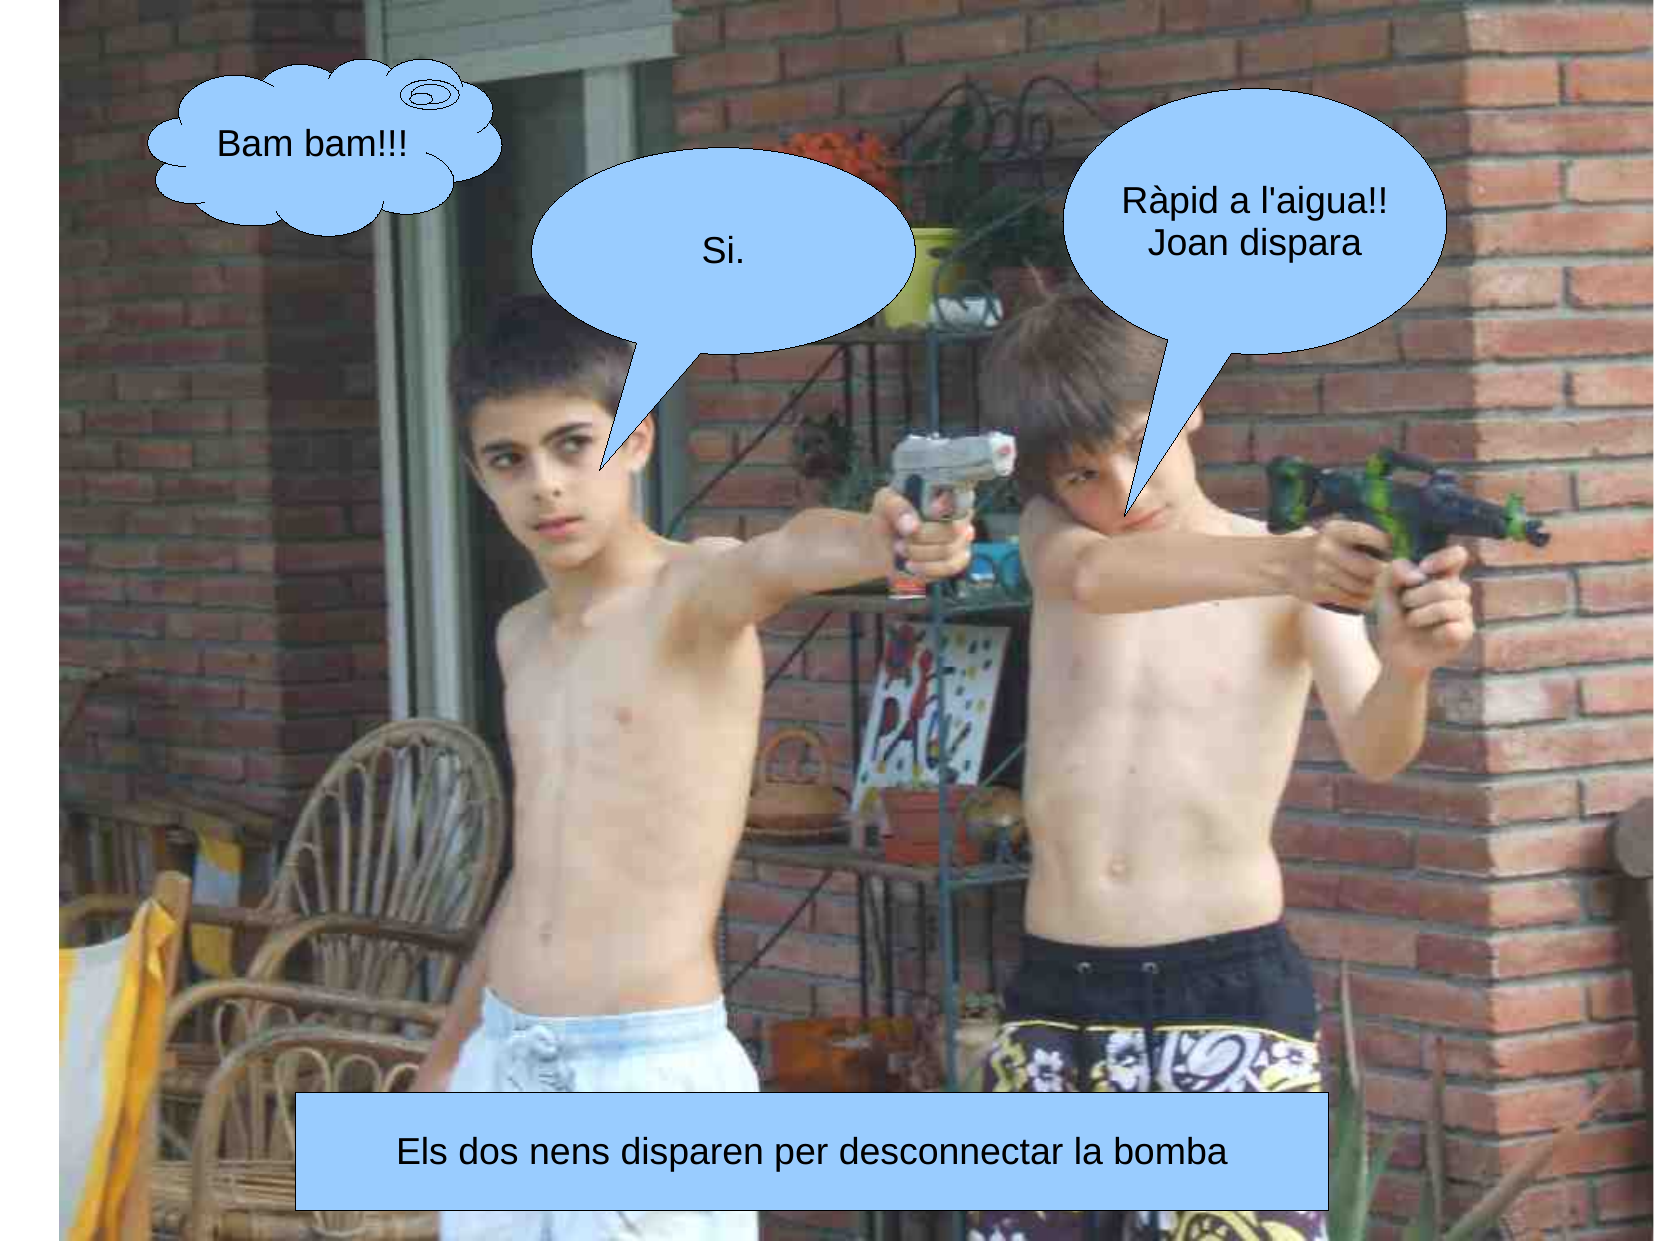

Bam bam!!!
Ràpid a l'aigua!!
Joan dispara
Si.
Els dos nens disparen per desconnectar la bomba